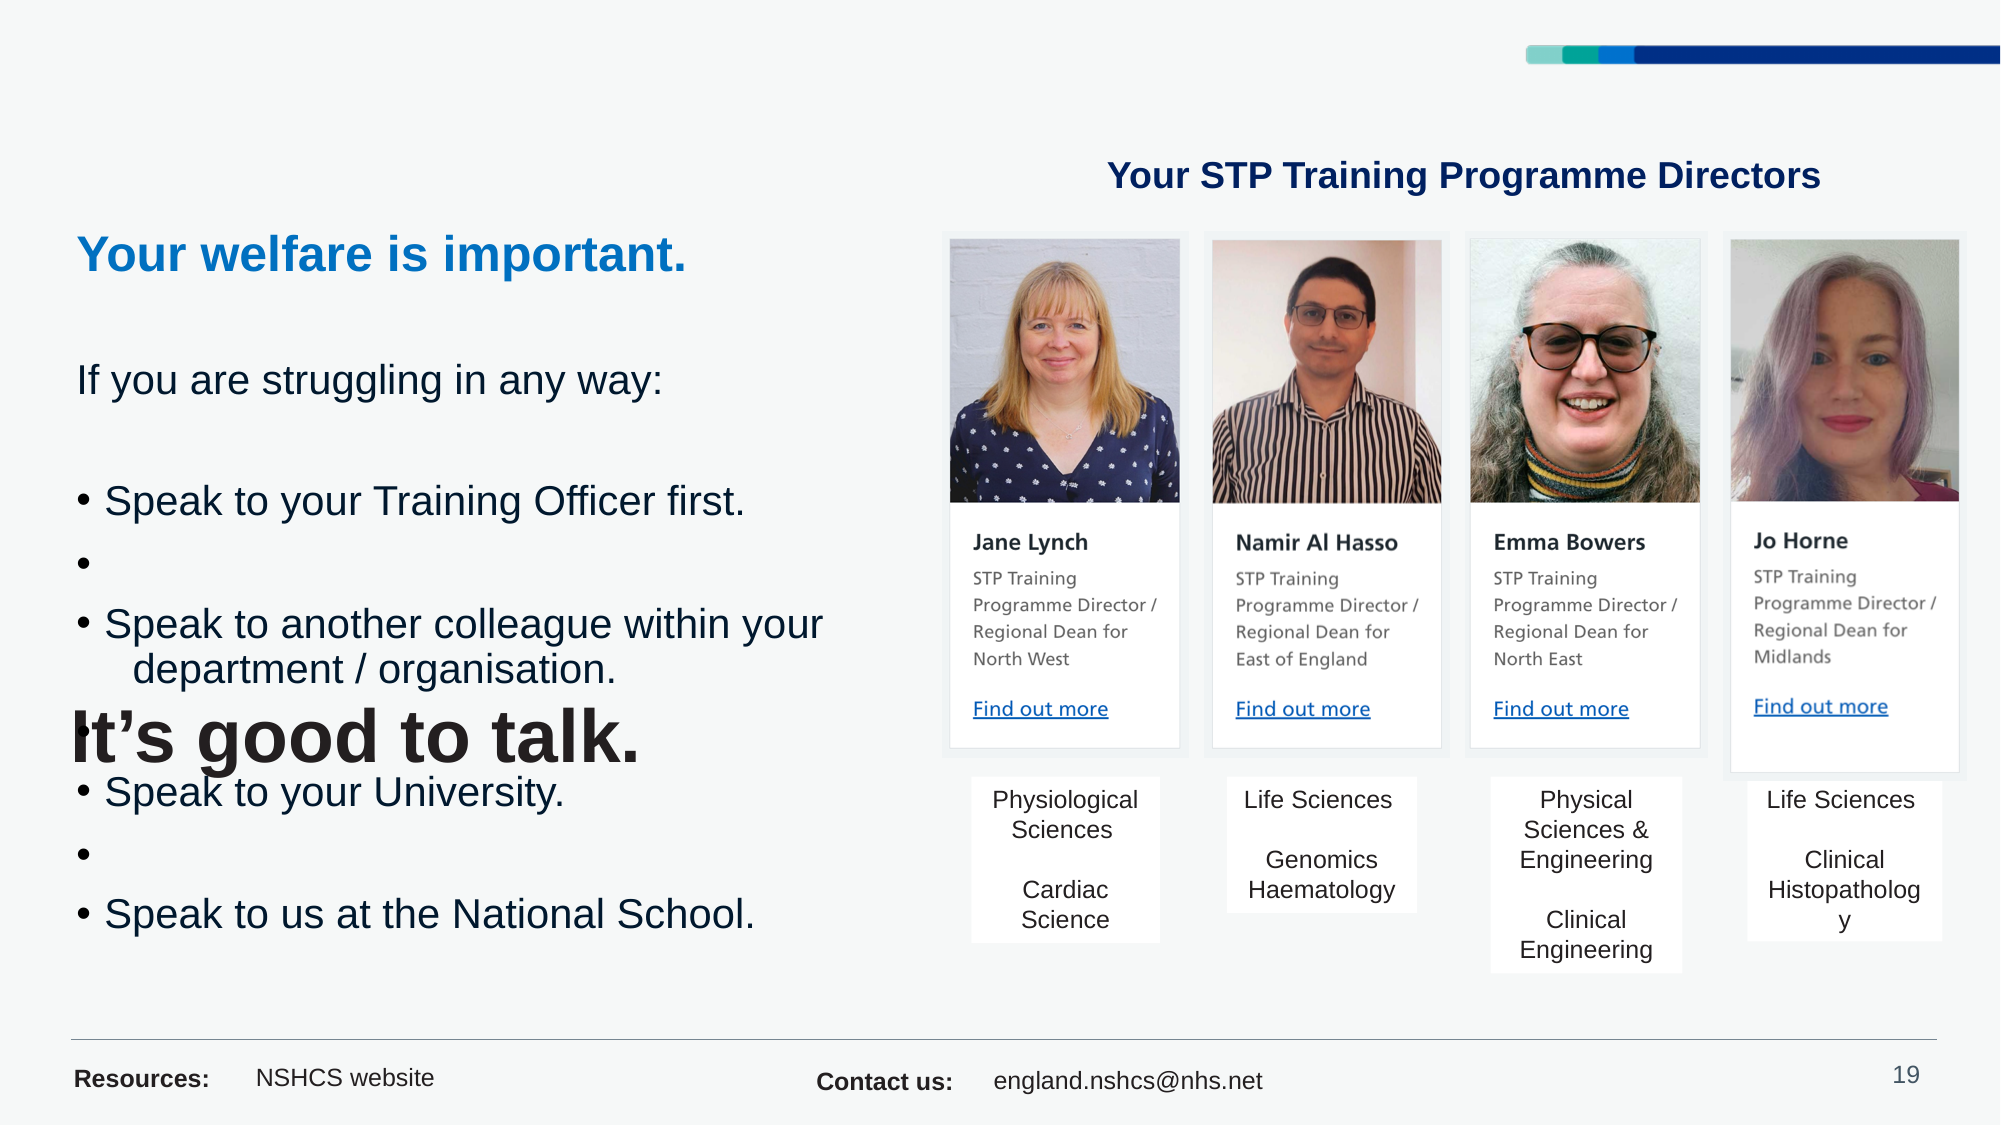

Your STP Training Programme Directors
Your welfare is important.
If you are struggling in any way:
Speak to your Training Officer first.
Speak to another colleague within your department / organisation.
Speak to your University.
Speak to us at the National School.
# It’s good to talk.
Physiological Sciences
Cardiac Science
Life Sciences
Genomics
Haematology
Physical Sciences & Engineering
Clinical Engineering
Life Sciences
Clinical Histopathology
NSHCS website
Resources:
england.nshcs@nhs.net
Contact us: